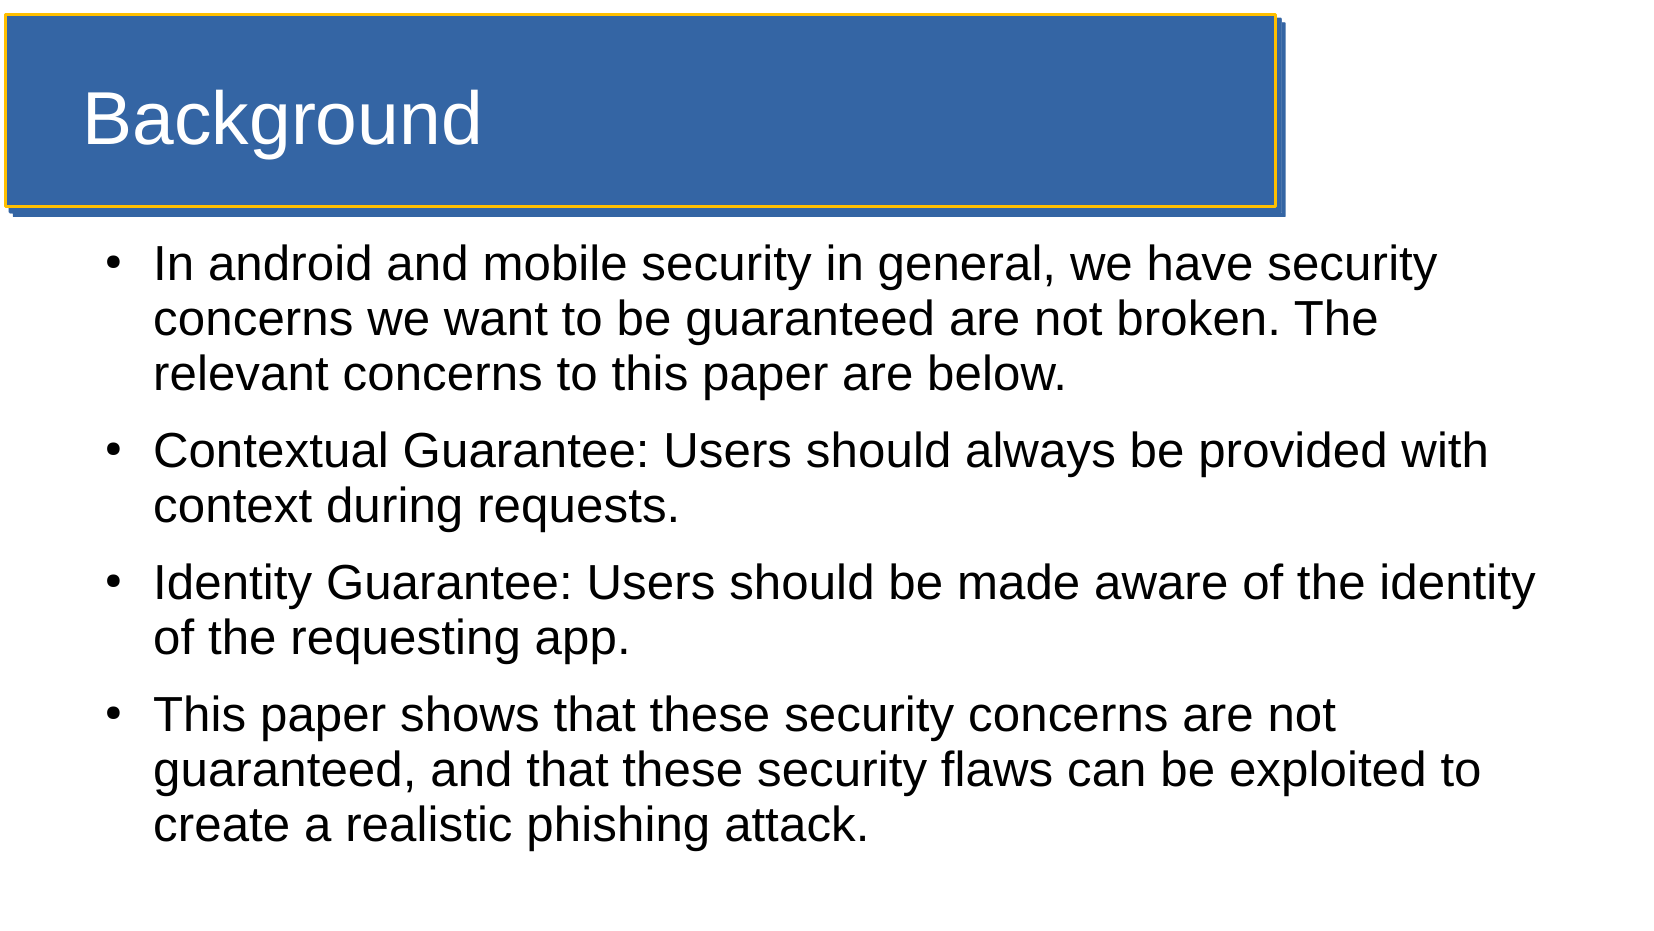

# Background
In android and mobile security in general, we have security concerns we want to be guaranteed are not broken. The relevant concerns to this paper are below.
Contextual Guarantee: Users should always be provided with context during requests.
Identity Guarantee: Users should be made aware of the identity of the requesting app.
This paper shows that these security concerns are not guaranteed, and that these security flaws can be exploited to create a realistic phishing attack.